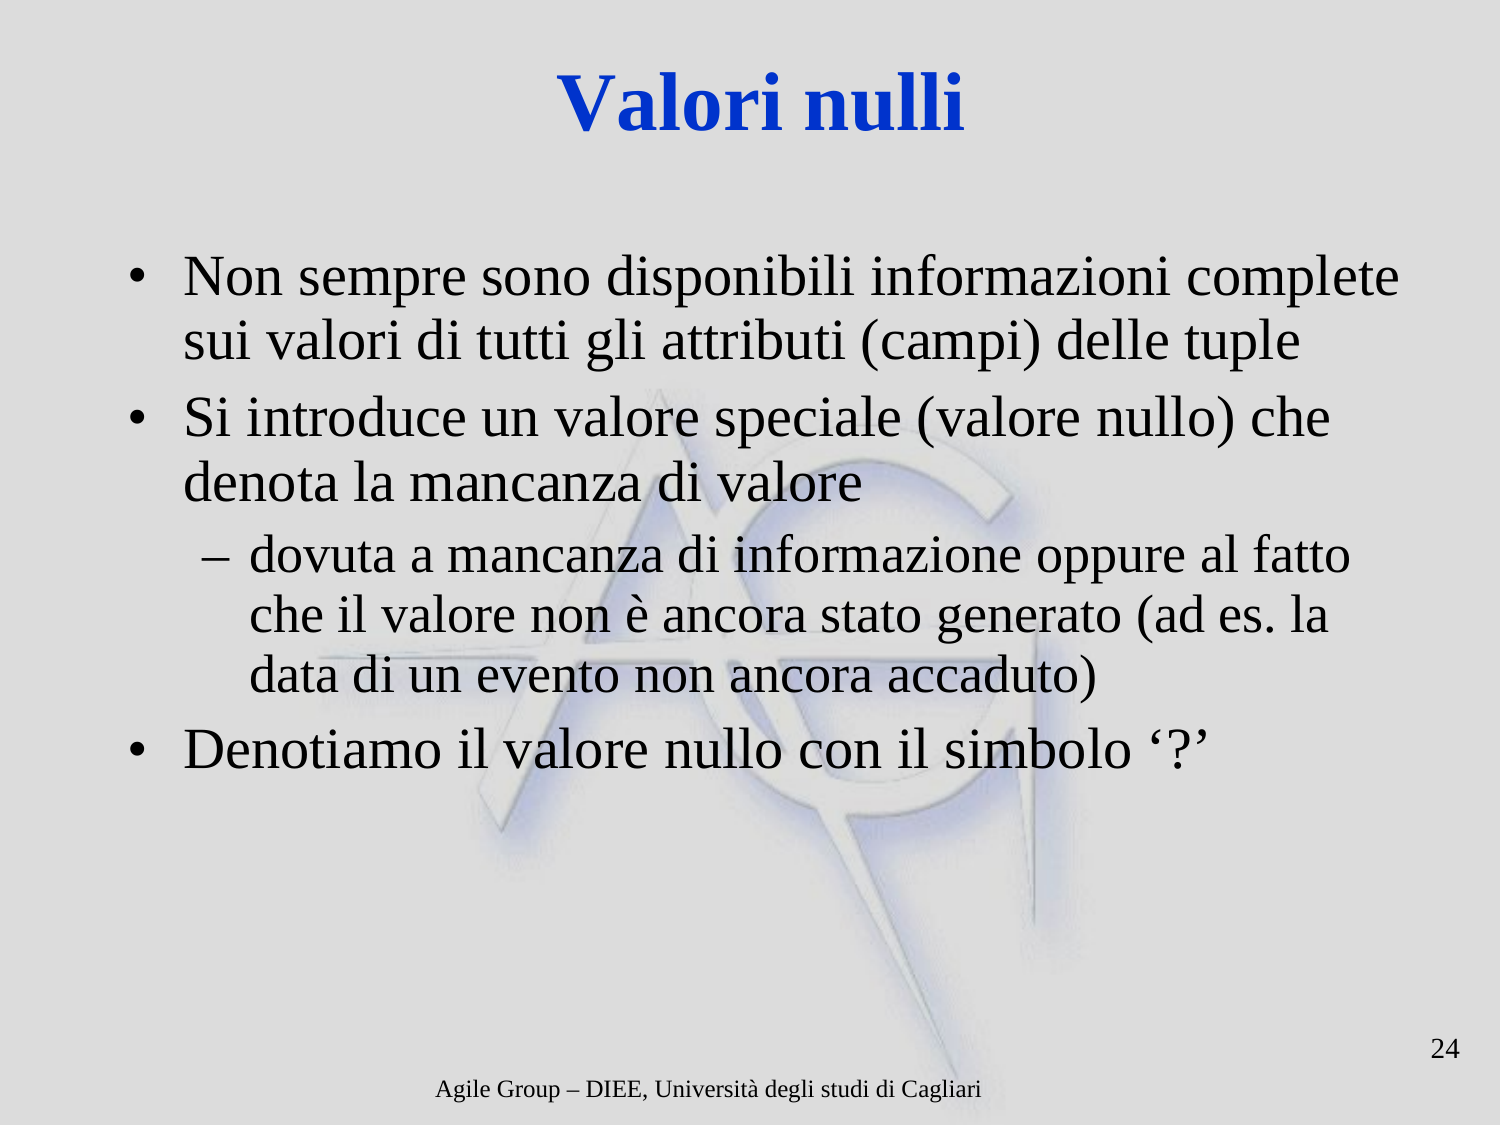

# Valori nulli
Non sempre sono disponibili informazioni complete sui valori di tutti gli attributi (campi) delle tuple
Si introduce un valore speciale (valore nullo) che denota la mancanza di valore
dovuta a mancanza di informazione oppure al fatto che il valore non è ancora stato generato (ad es. la data di un evento non ancora accaduto)
Denotiamo il valore nullo con il simbolo ‘?’
24